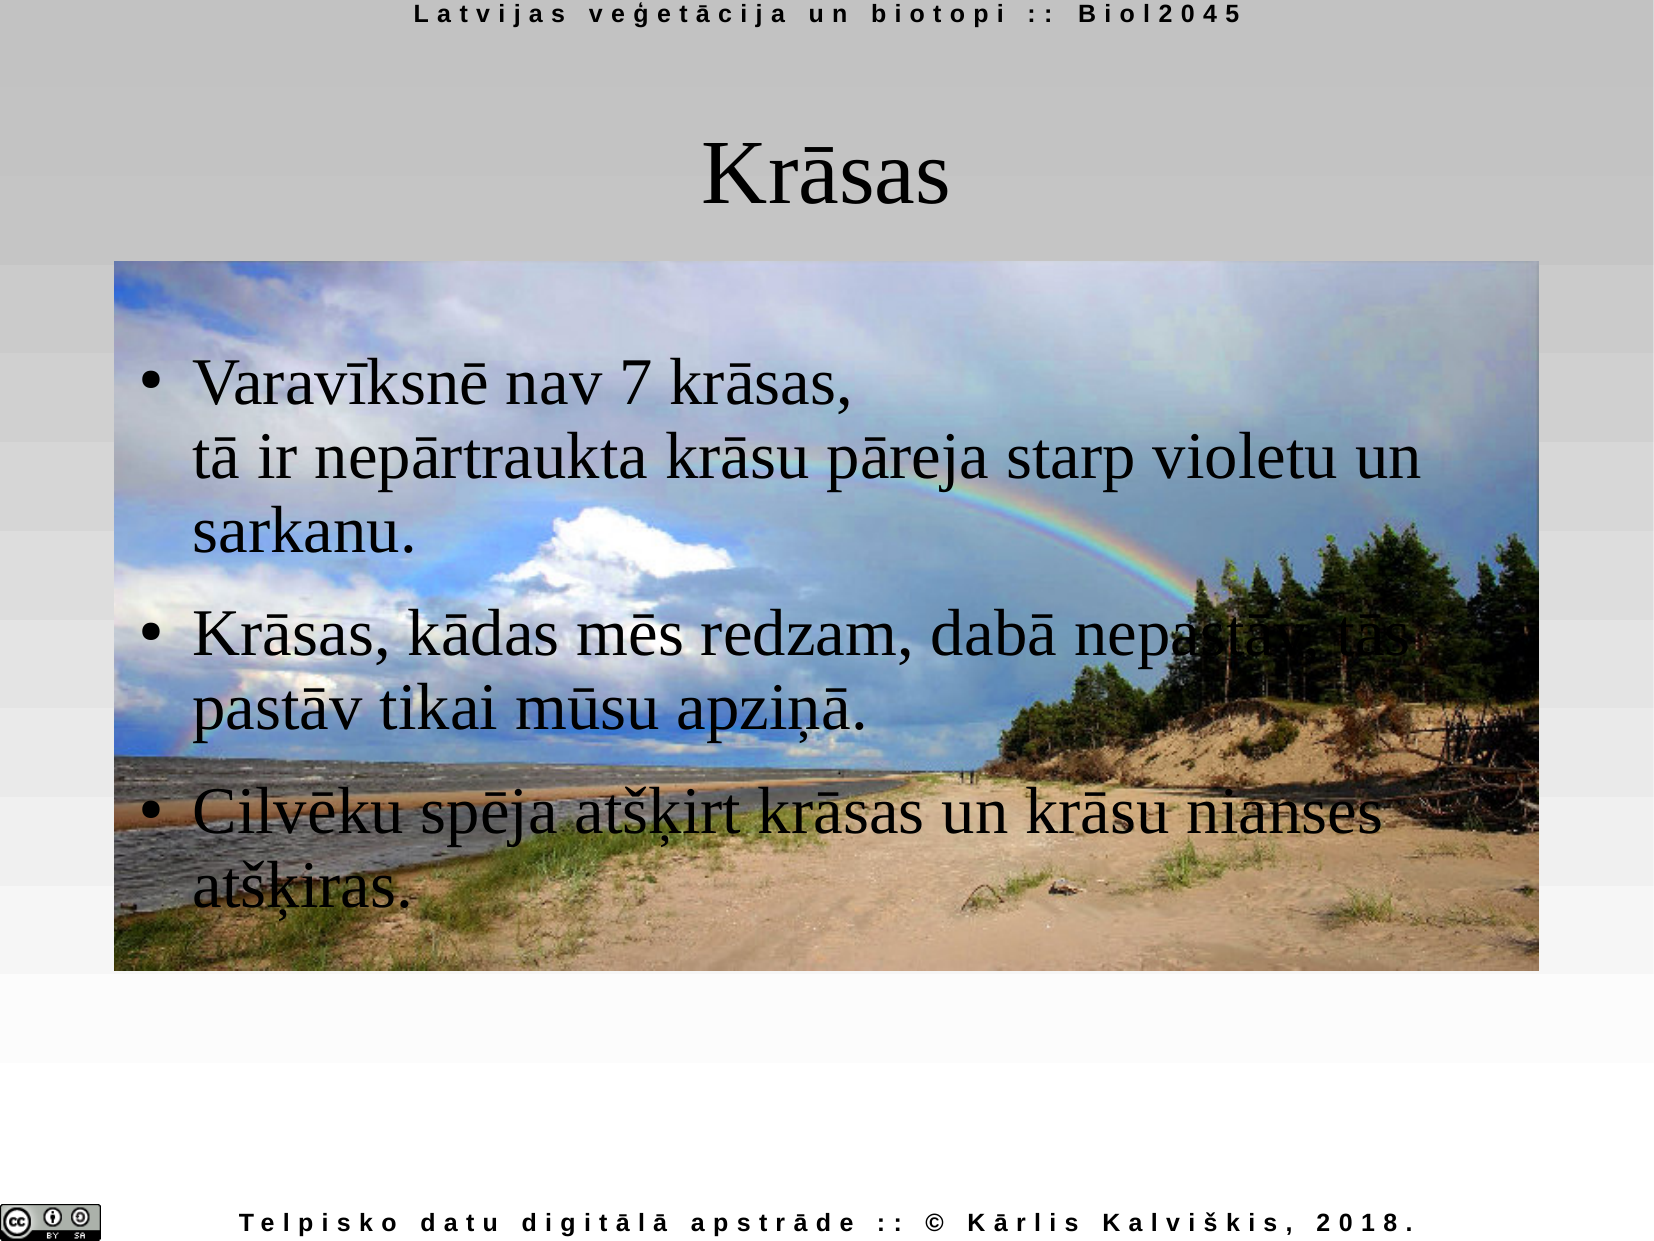

# Krāsas
Varavīksnē nav 7 krāsas,
tā ir nepārtraukta krāsu pāreja starp violetu un sarkanu.
Krāsas, kādas mēs redzam, dabā nepastāv, tās pastāv tikai mūsu apziņā.
Cilvēku spēja atšķirt krāsas un krāsu nianses atšķiras.